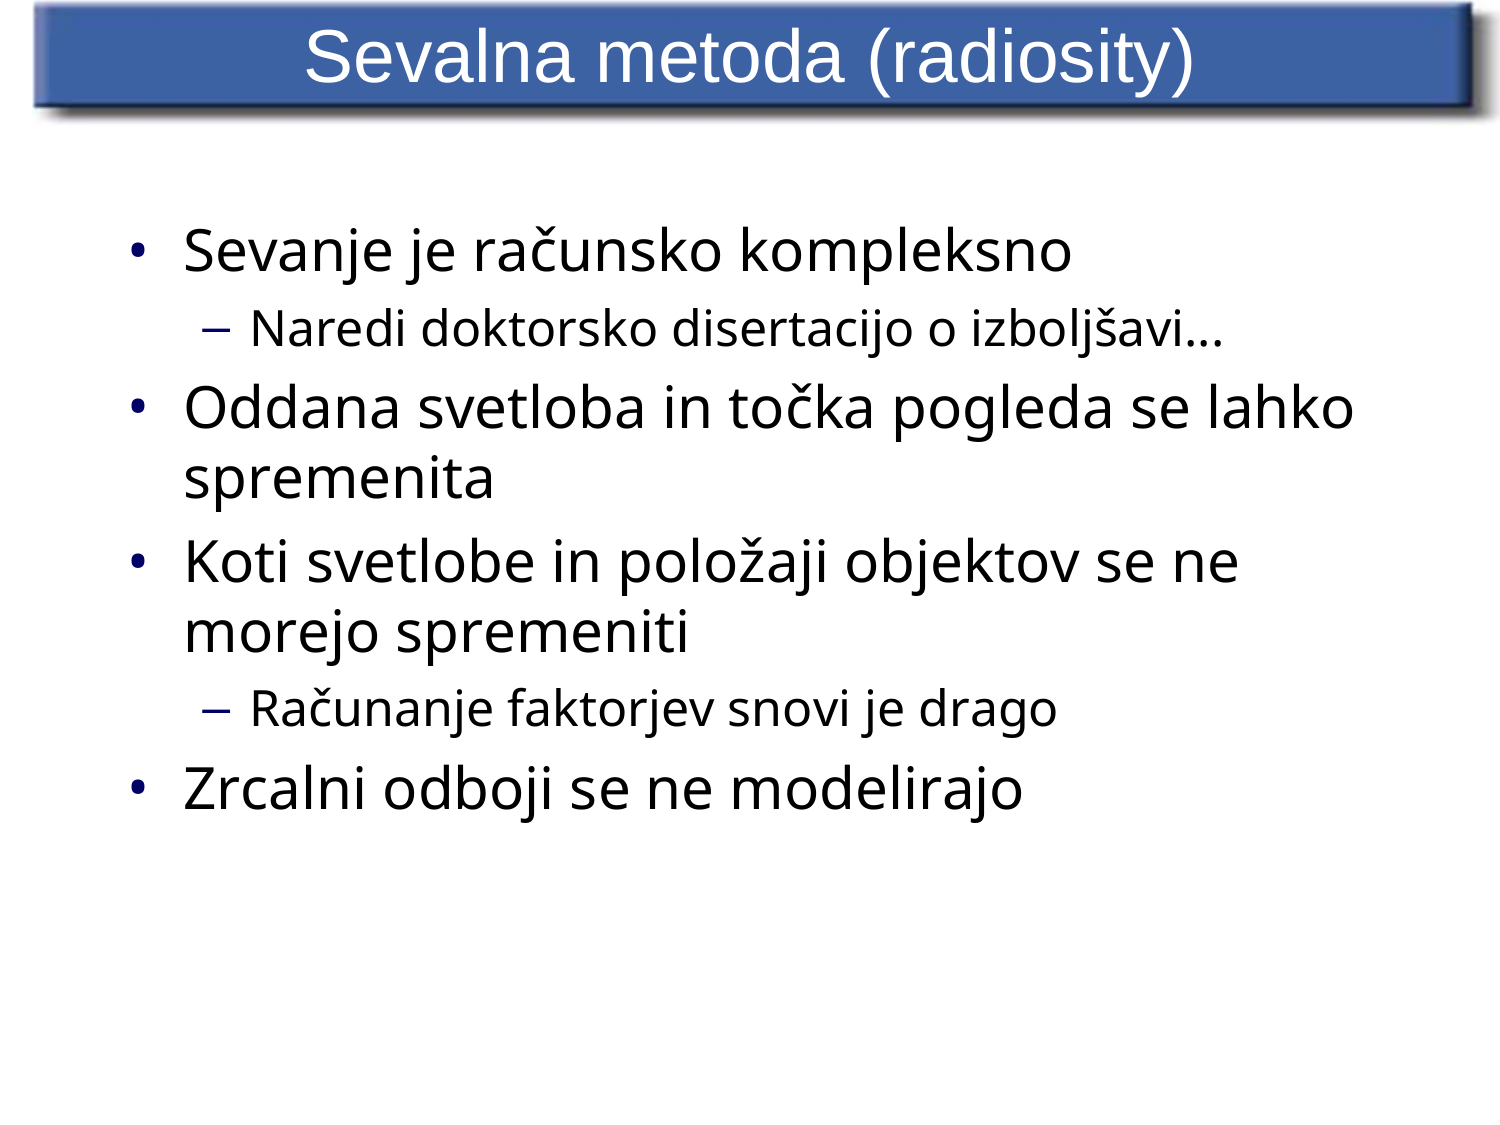

# Sevalna metoda (radiosity)
Sevanje je računsko kompleksno
Naredi doktorsko disertacijo o izboljšavi...
Oddana svetloba in točka pogleda se lahko spremenita
Koti svetlobe in položaji objektov se ne morejo spremeniti
Računanje faktorjev snovi je drago
Zrcalni odboji se ne modelirajo